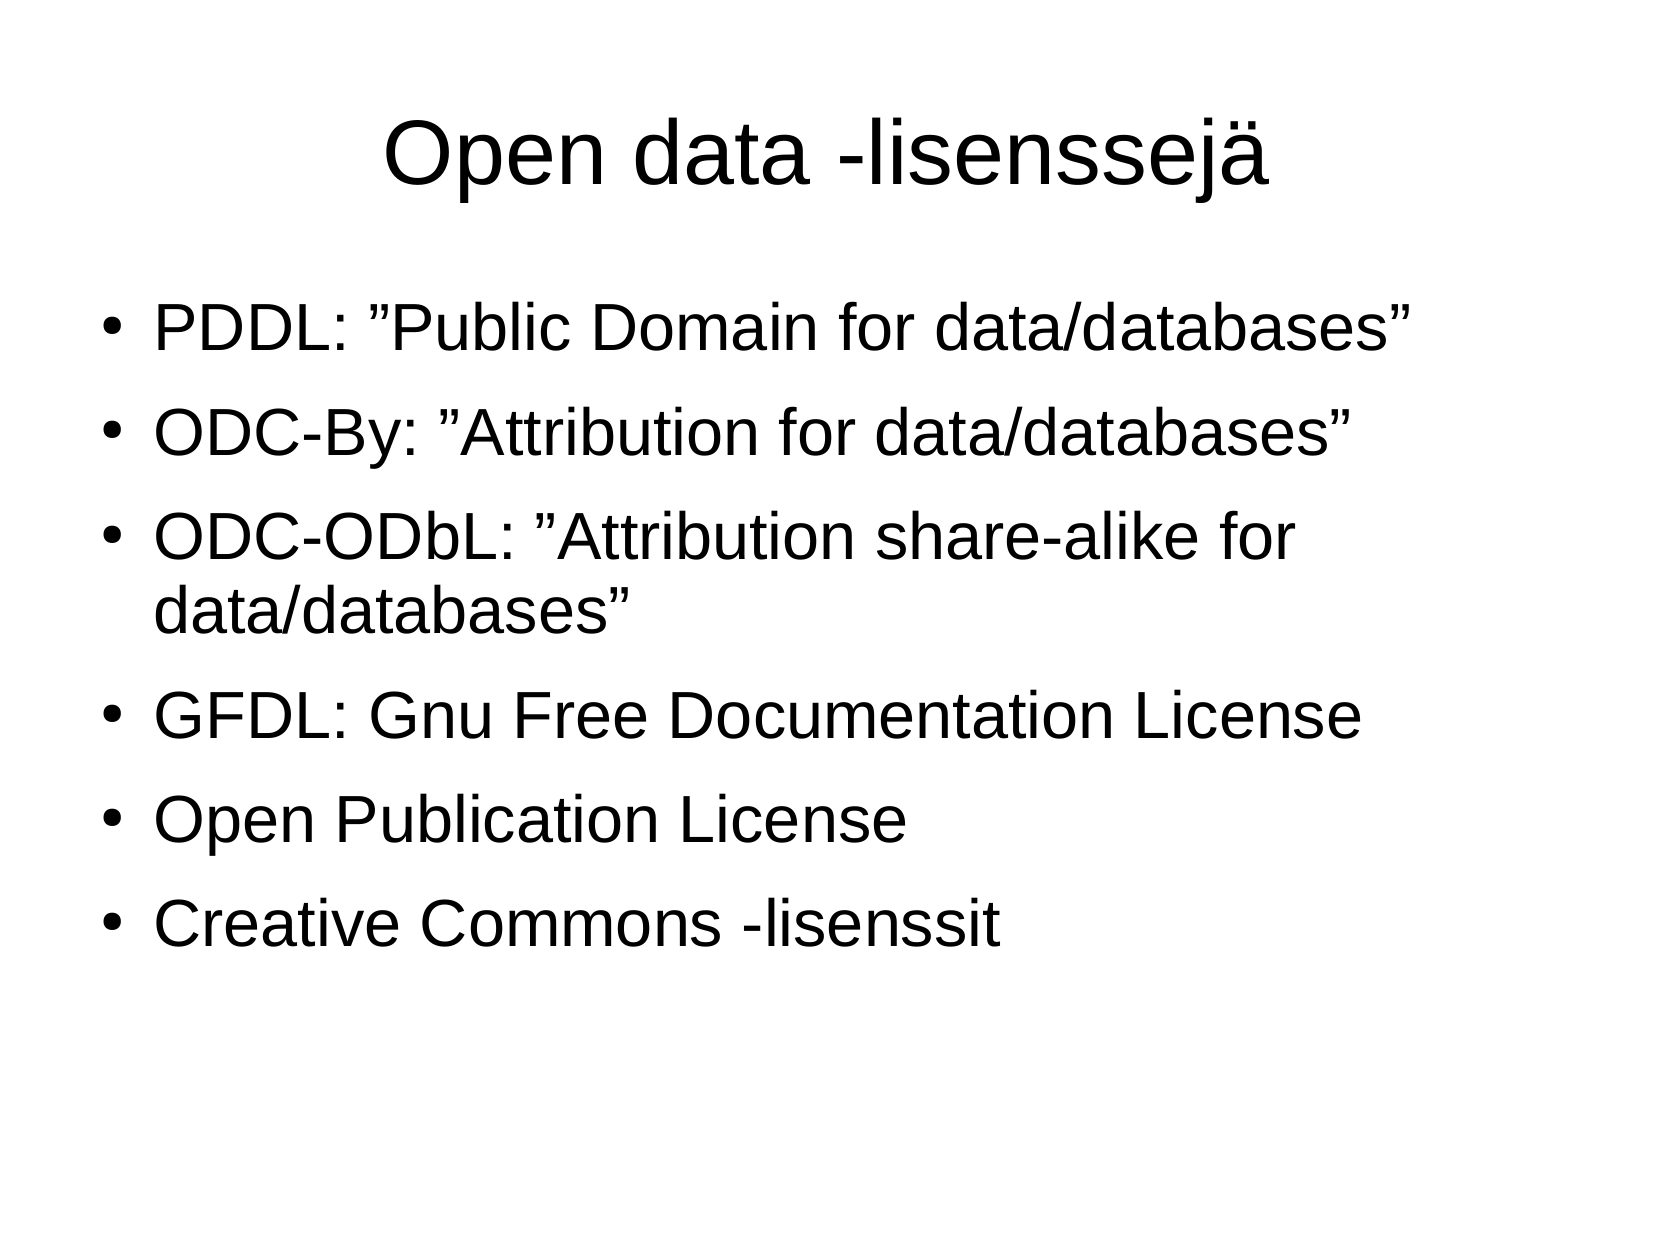

# Open data -lisenssejä
PDDL: ”Public Domain for data/databases”
ODC-By: ”Attribution for data/databases”
ODC-ODbL: ”Attribution share-alike for data/databases”
GFDL: Gnu Free Documentation License
Open Publication License
Creative Commons -lisenssit